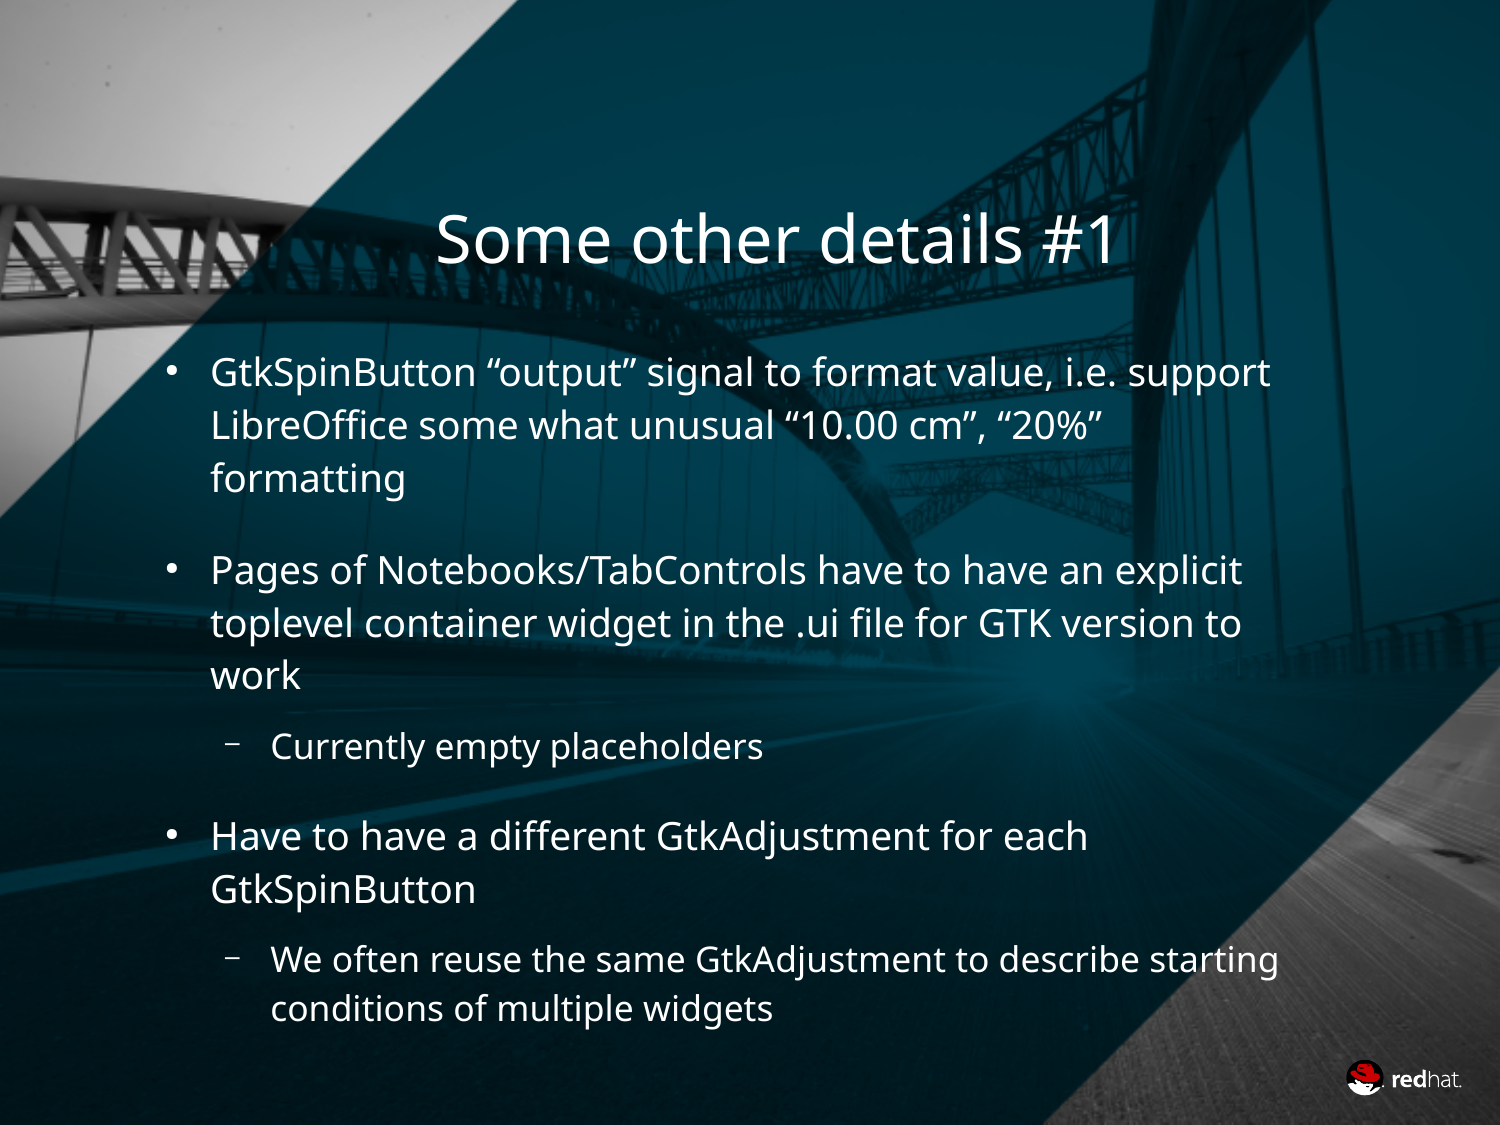

# Some other details #1
GtkSpinButton “output” signal to format value, i.e. support LibreOffice some what unusual “10.00 cm”, “20%” formatting
Pages of Notebooks/TabControls have to have an explicit toplevel container widget in the .ui file for GTK version to work
Currently empty placeholders
Have to have a different GtkAdjustment for each GtkSpinButton
We often reuse the same GtkAdjustment to describe starting conditions of multiple widgets
INSERT DESIGNATOR, IF NEEDED
19